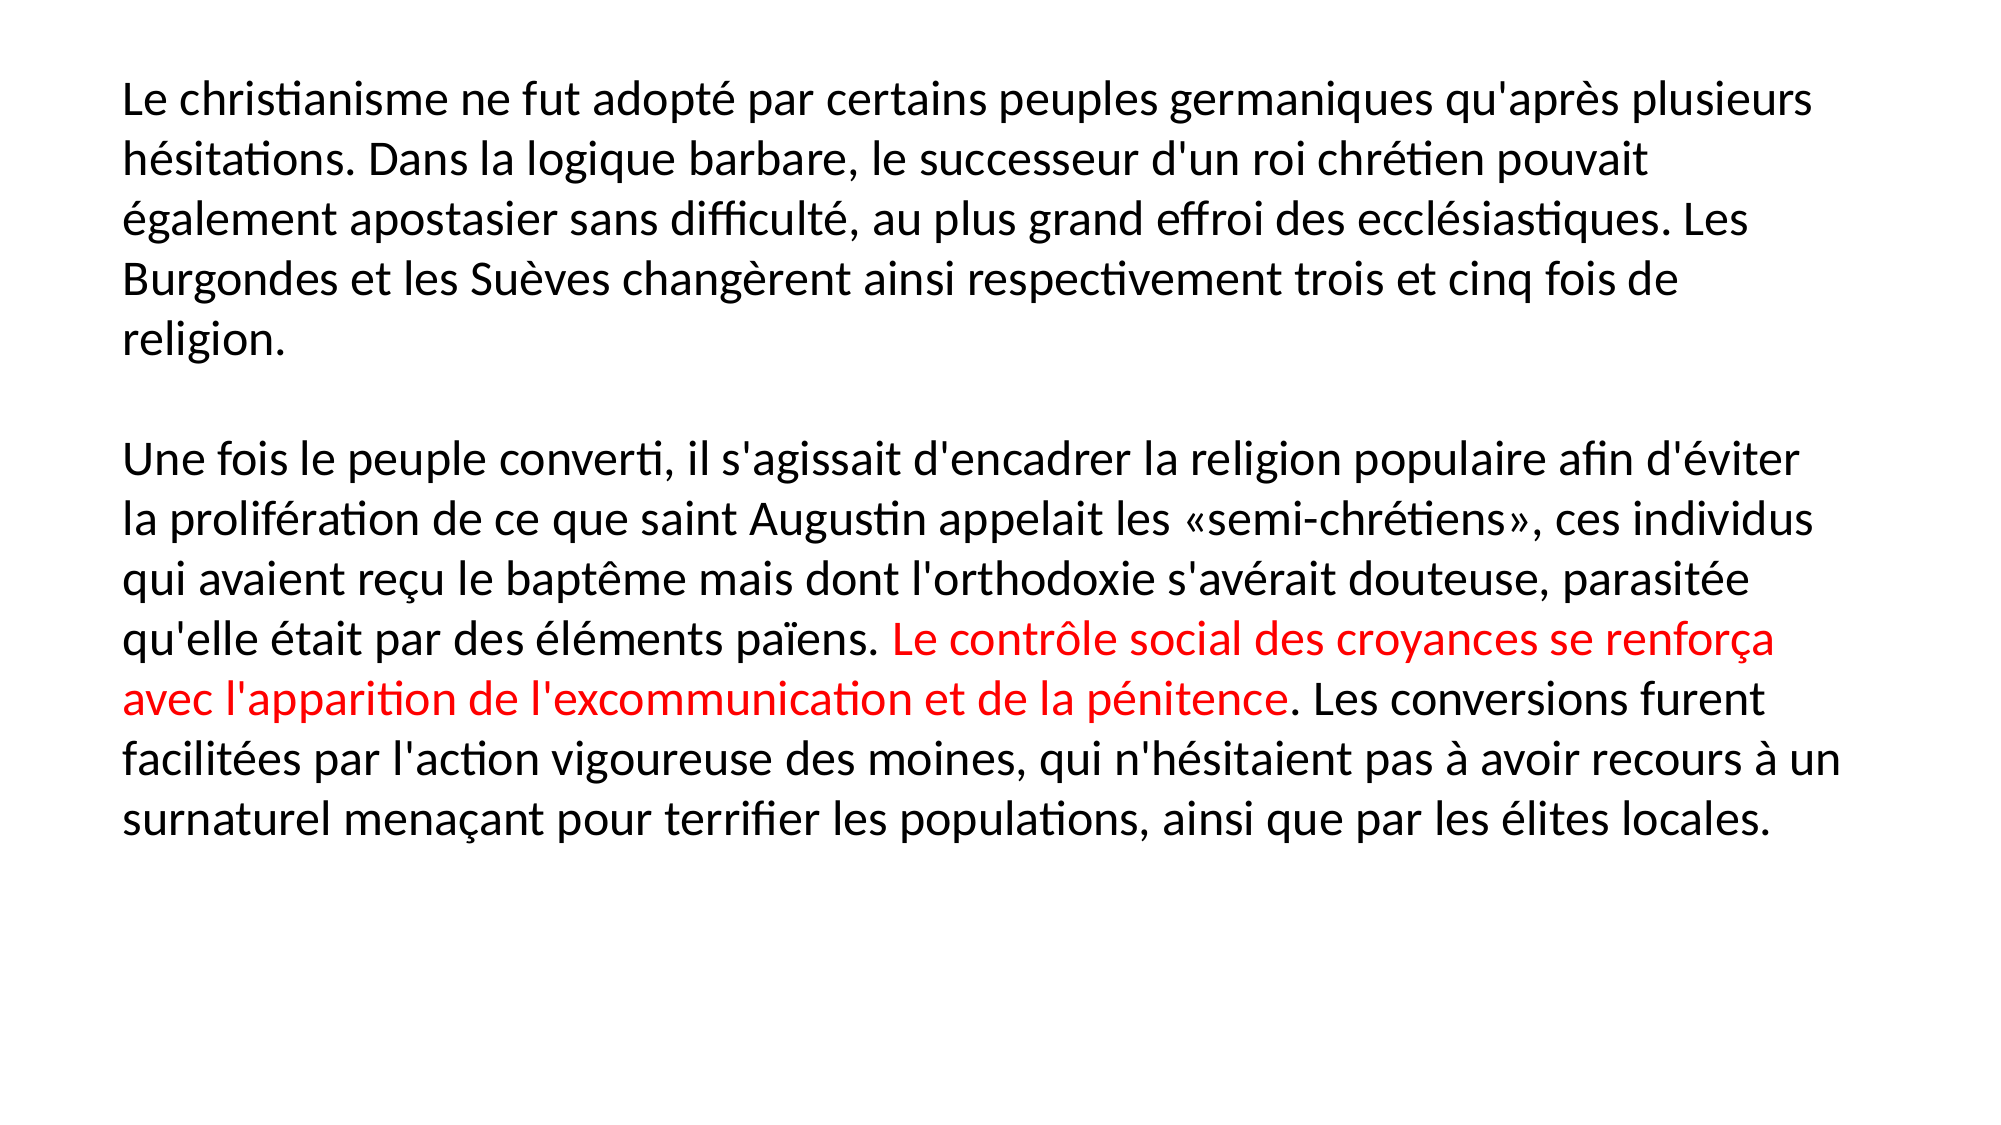

Le christianisme ne fut adopté par certains peuples germaniques qu'après plusieurs hésitations. Dans la logique barbare, le successeur d'un roi chrétien pouvait également apostasier sans difficulté, au plus grand effroi des ecclésiastiques. Les Burgondes et les Suèves changèrent ainsi respectivement trois et cinq fois de religion.
Une fois le peuple converti, il s'agissait d'encadrer la religion populaire afin d'éviter la prolifération de ce que saint Augustin appelait les «semi-chrétiens», ces individus qui avaient reçu le baptême mais dont l'orthodoxie s'avérait douteuse, parasitée qu'elle était par des éléments païens. Le contrôle social des croyances se renforça avec l'apparition de l'excommunication et de la pénitence. Les conversions furent facilitées par l'action vigoureuse des moines, qui n'hésitaient pas à avoir recours à un surnaturel menaçant pour terrifier les populations, ainsi que par les élites locales.